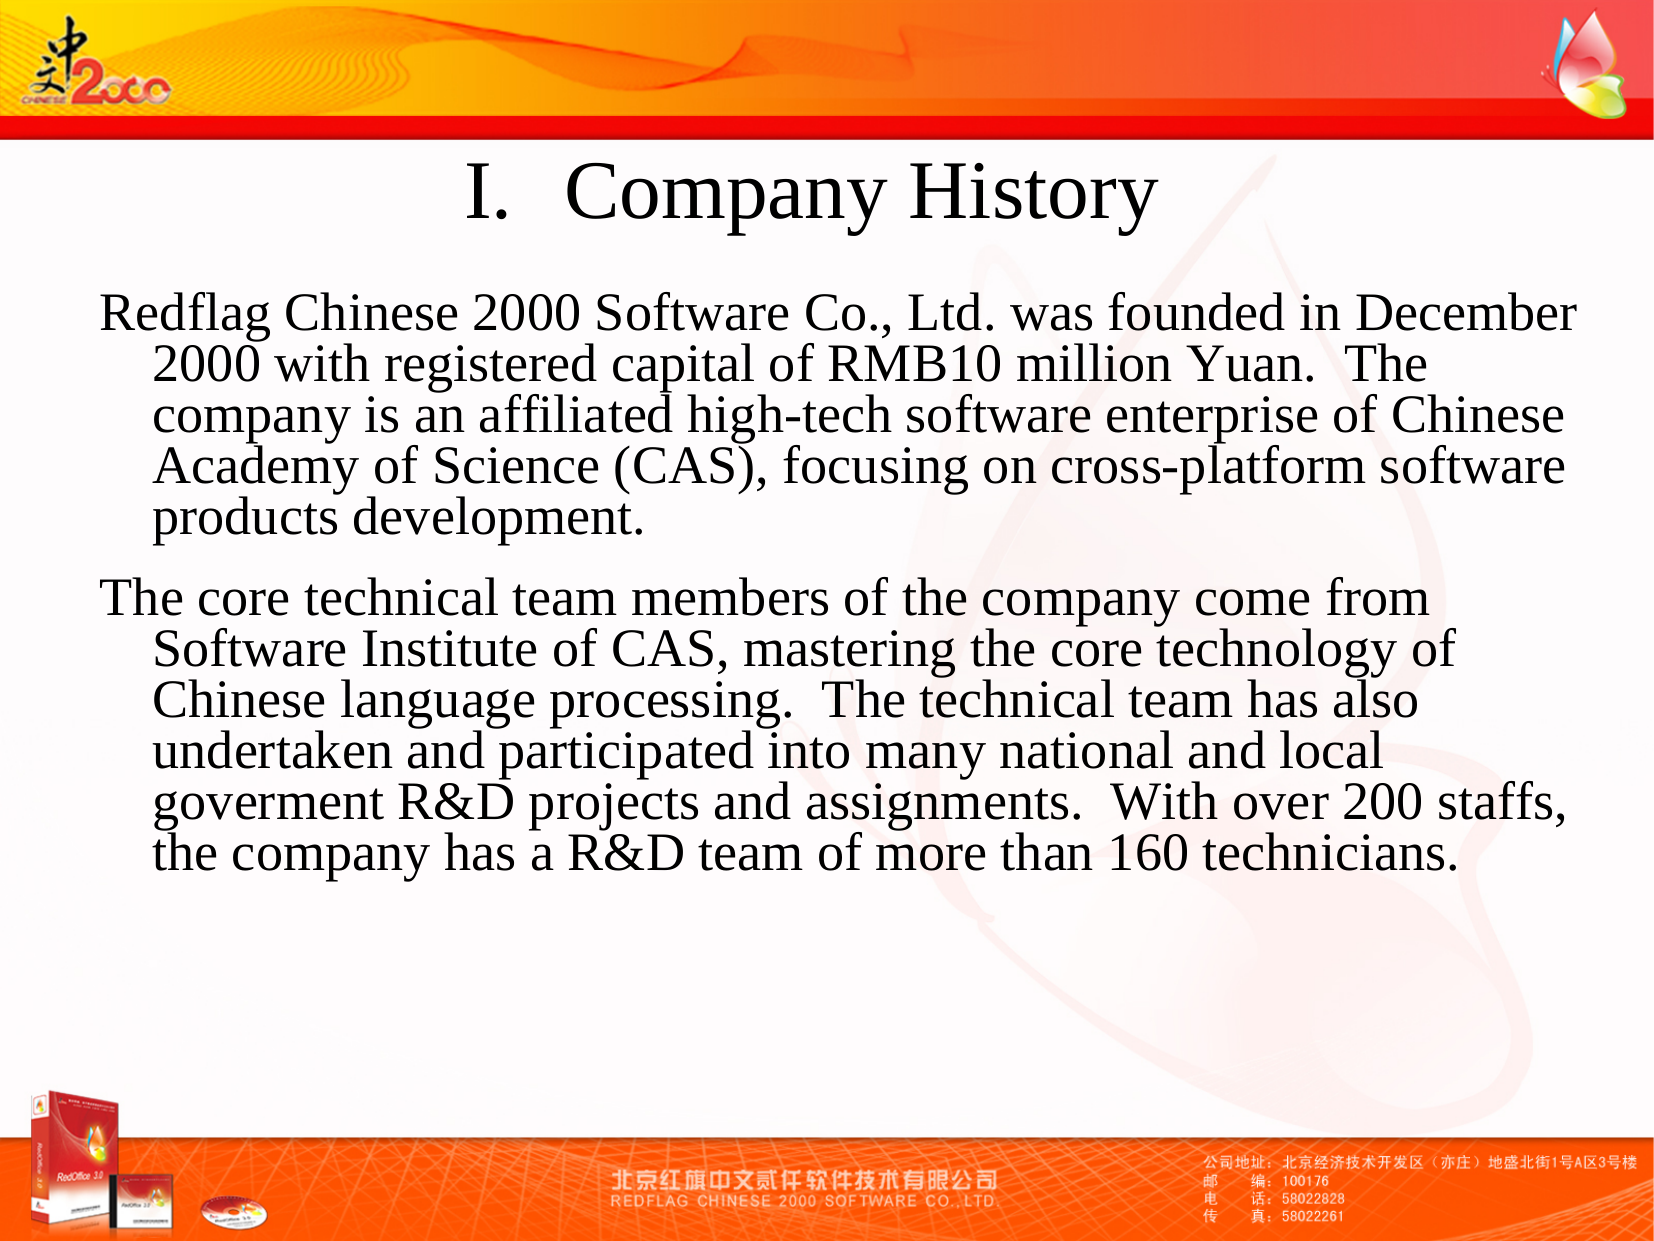

# I.		Company History
Redflag Chinese 2000 Software Co., Ltd. was founded in December 2000 with registered capital of RMB10 million Yuan. The company is an affiliated high-tech software enterprise of Chinese Academy of Science (CAS), focusing on cross-platform software products development.
The core technical team members of the company come from Software Institute of CAS, mastering the core technology of Chinese language processing. The technical team has also undertaken and participated into many national and local goverment R&D projects and assignments. With over 200 staffs, the company has a R&D team of more than 160 technicians.